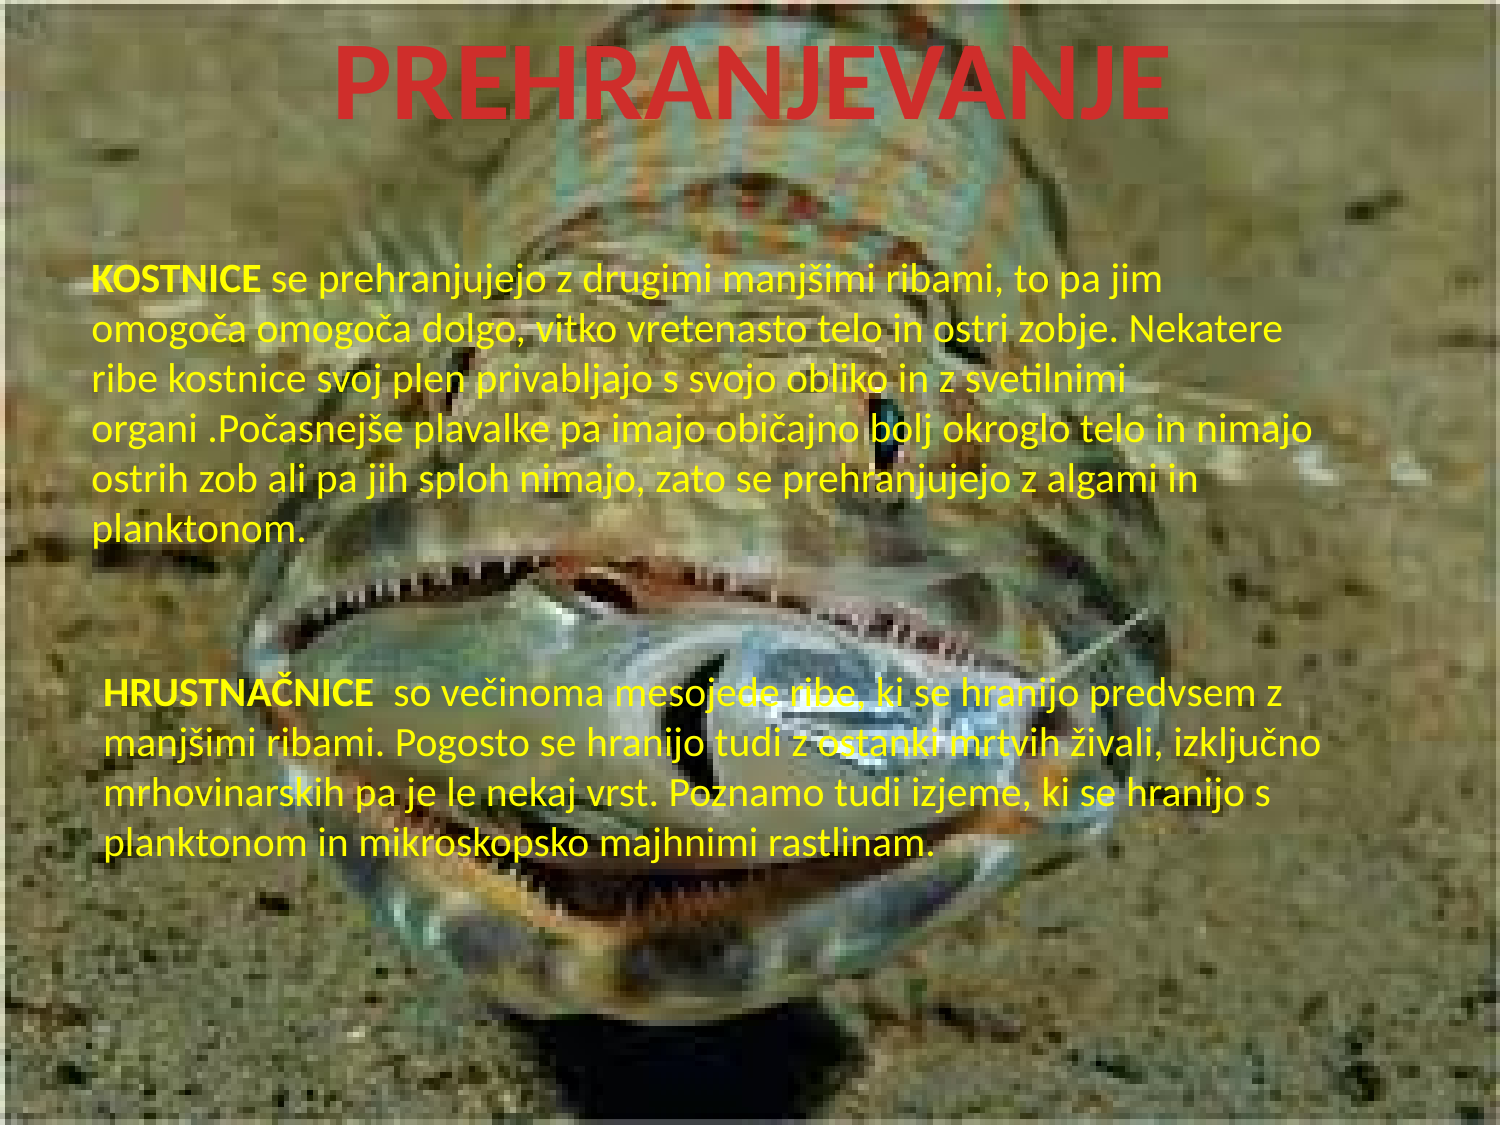

PREHRANJEVANJE
KOSTNICE se prehranjujejo z drugimi manjšimi ribami, to pa jim omogoča omogoča dolgo, vitko vretenasto telo in ostri zobje. Nekatere ribe kostnice svoj plen privabljajo s svojo obliko in z svetilnimi organi .Počasnejše plavalke pa imajo običajno bolj okroglo telo in nimajo ostrih zob ali pa jih sploh nimajo, zato se prehranjujejo z algami in planktonom.
HRUSTNAČNICE so večinoma mesojede ribe, ki se hranijo predvsem z manjšimi ribami. Pogosto se hranijo tudi z ostanki mrtvih živali, izključno mrhovinarskih pa je le nekaj vrst. Poznamo tudi izjeme, ki se hranijo s planktonom in mikroskopsko majhnimi rastlinam.